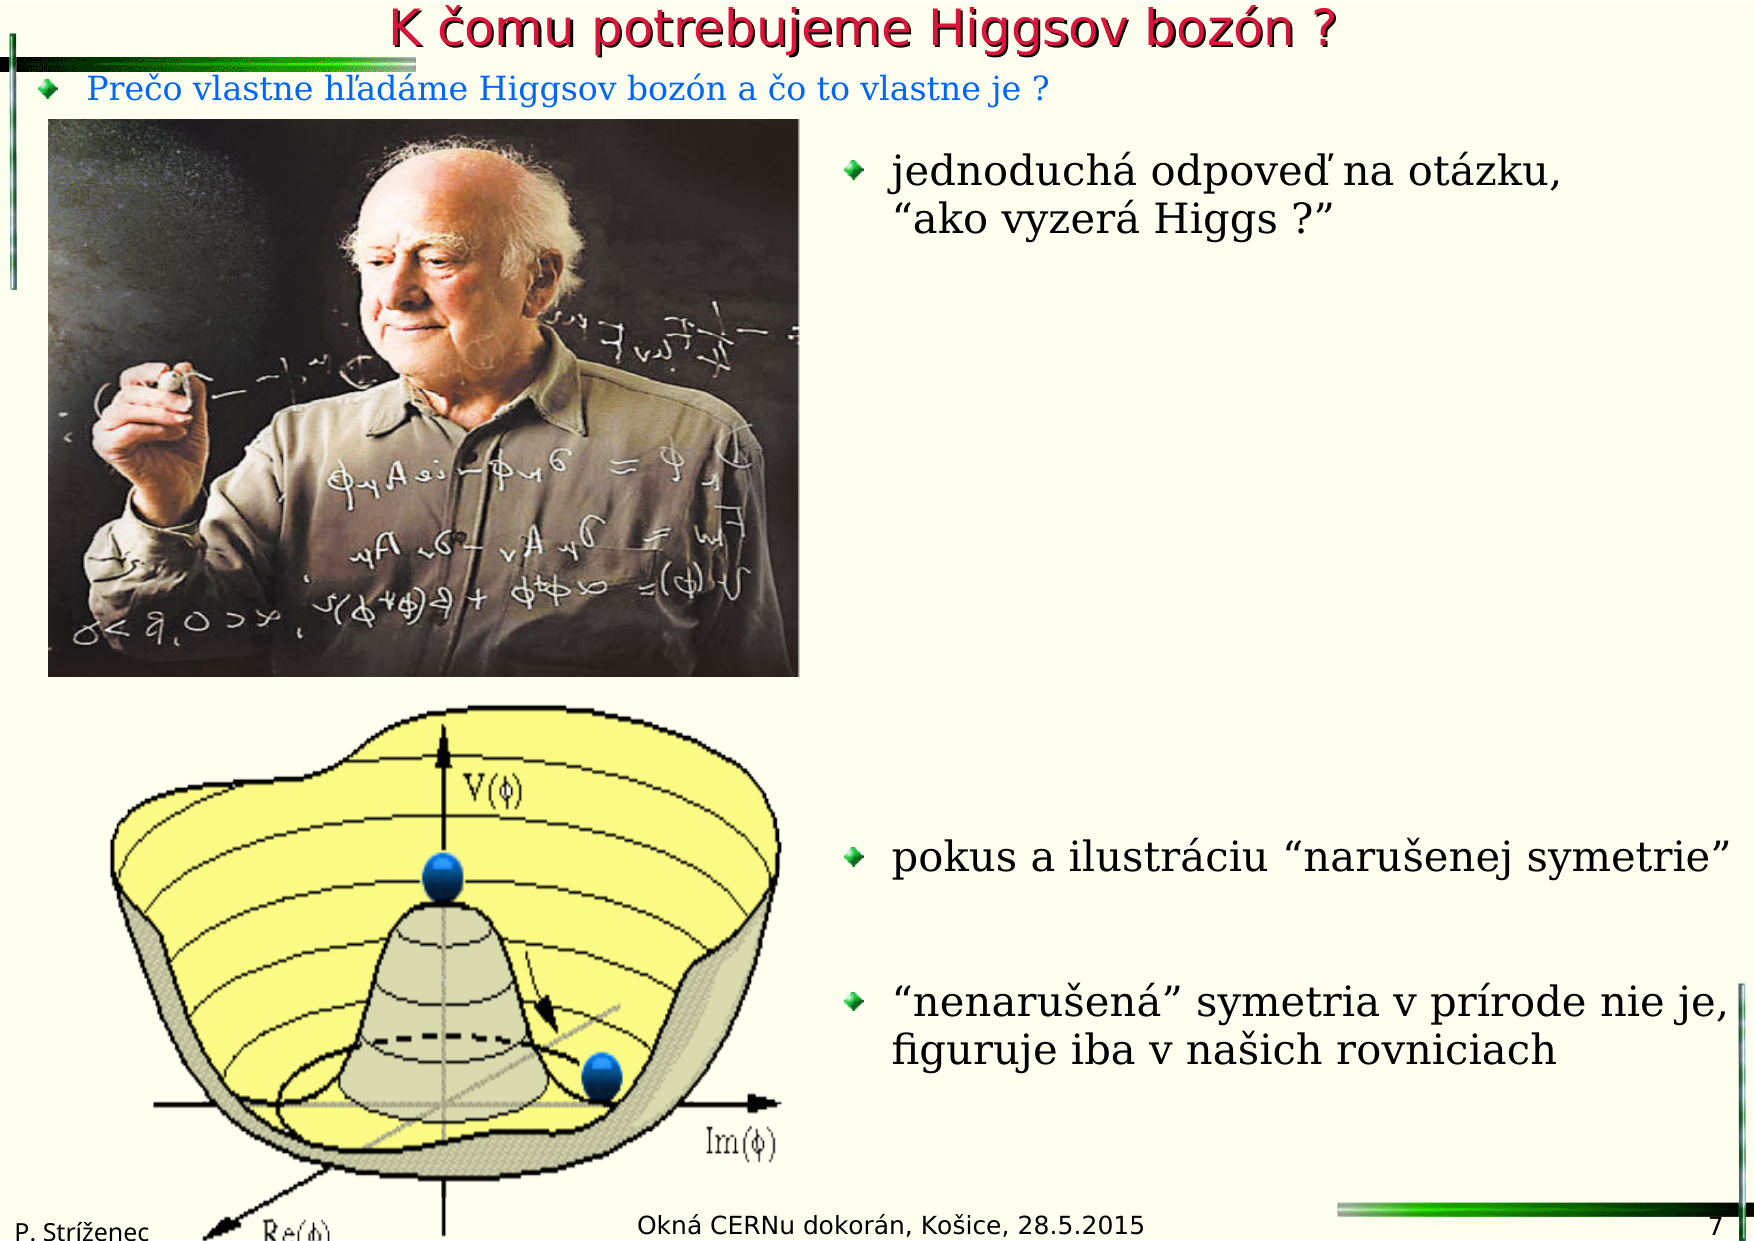

K čomu potrebujeme Higgsov bozón ?
# Prečo vlastne hľadáme Higgsov bozón a čo to vlastne je ?
jednoduchá odpoveď na otázku, “ako vyzerá Higgs ?”
pokus a ilustráciu “narušenej symetrie”
“nenarušená” symetria v prírode nie je, figuruje iba v našich rovniciach
Okná CERNu dokorán, Košice, 28.5.2015
P. Stríženec